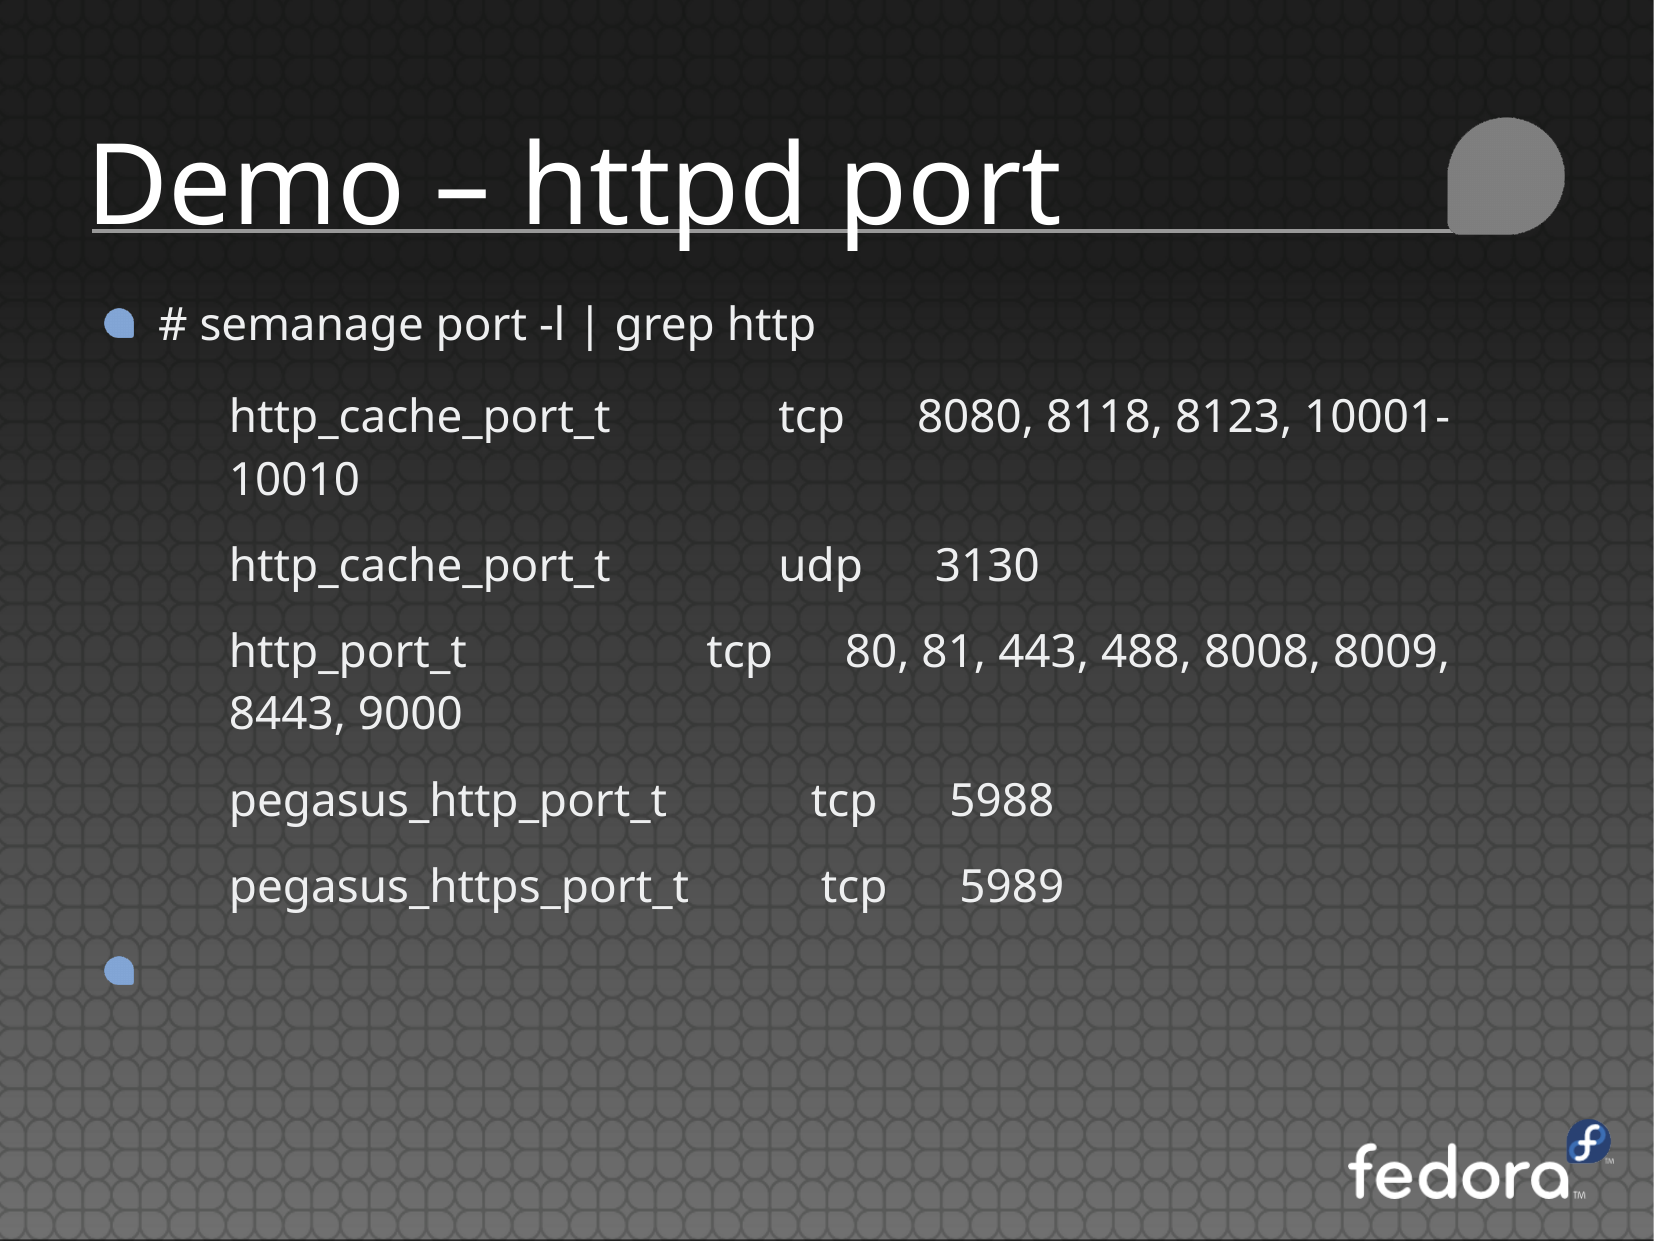

# Demo – httpd port
# semanage port -l | grep http
http_cache_port_t tcp 8080, 8118, 8123, 10001-10010
http_cache_port_t udp 3130
http_port_t tcp 80, 81, 443, 488, 8008, 8009, 8443, 9000
pegasus_http_port_t tcp 5988
pegasus_https_port_t tcp 5989